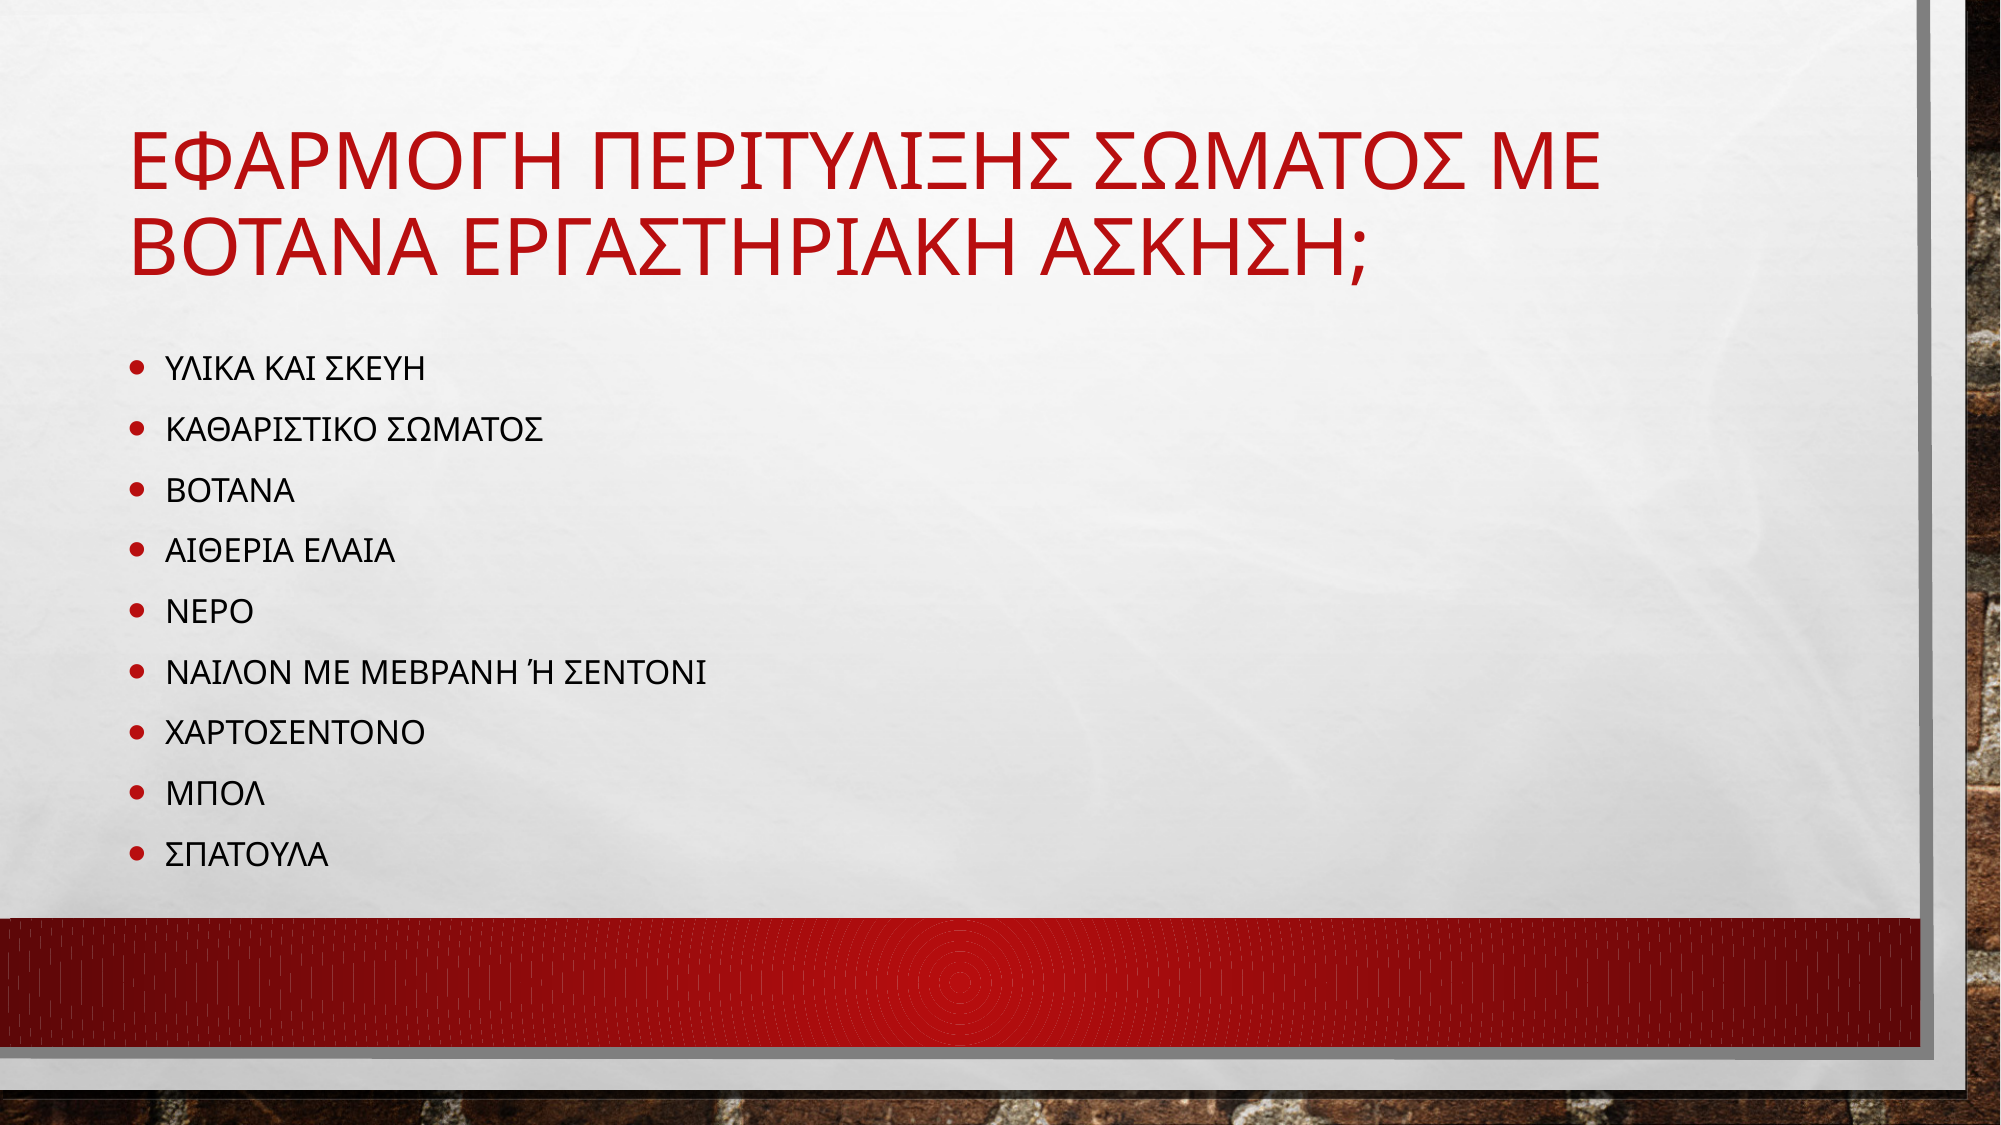

# Εφαρμογη περιτυλιξησ σωματοσ με βοτανα εργαστηριακη ασκηση;
Υλικα και σκευη
Καθαριστικο σωματοσ
Βοτανα
Αιθερια ελαια
Νερο
ναιλον με μεβρανη ή σεντονι
Χαρτοσεντονο
Μπολ
σπατουλα